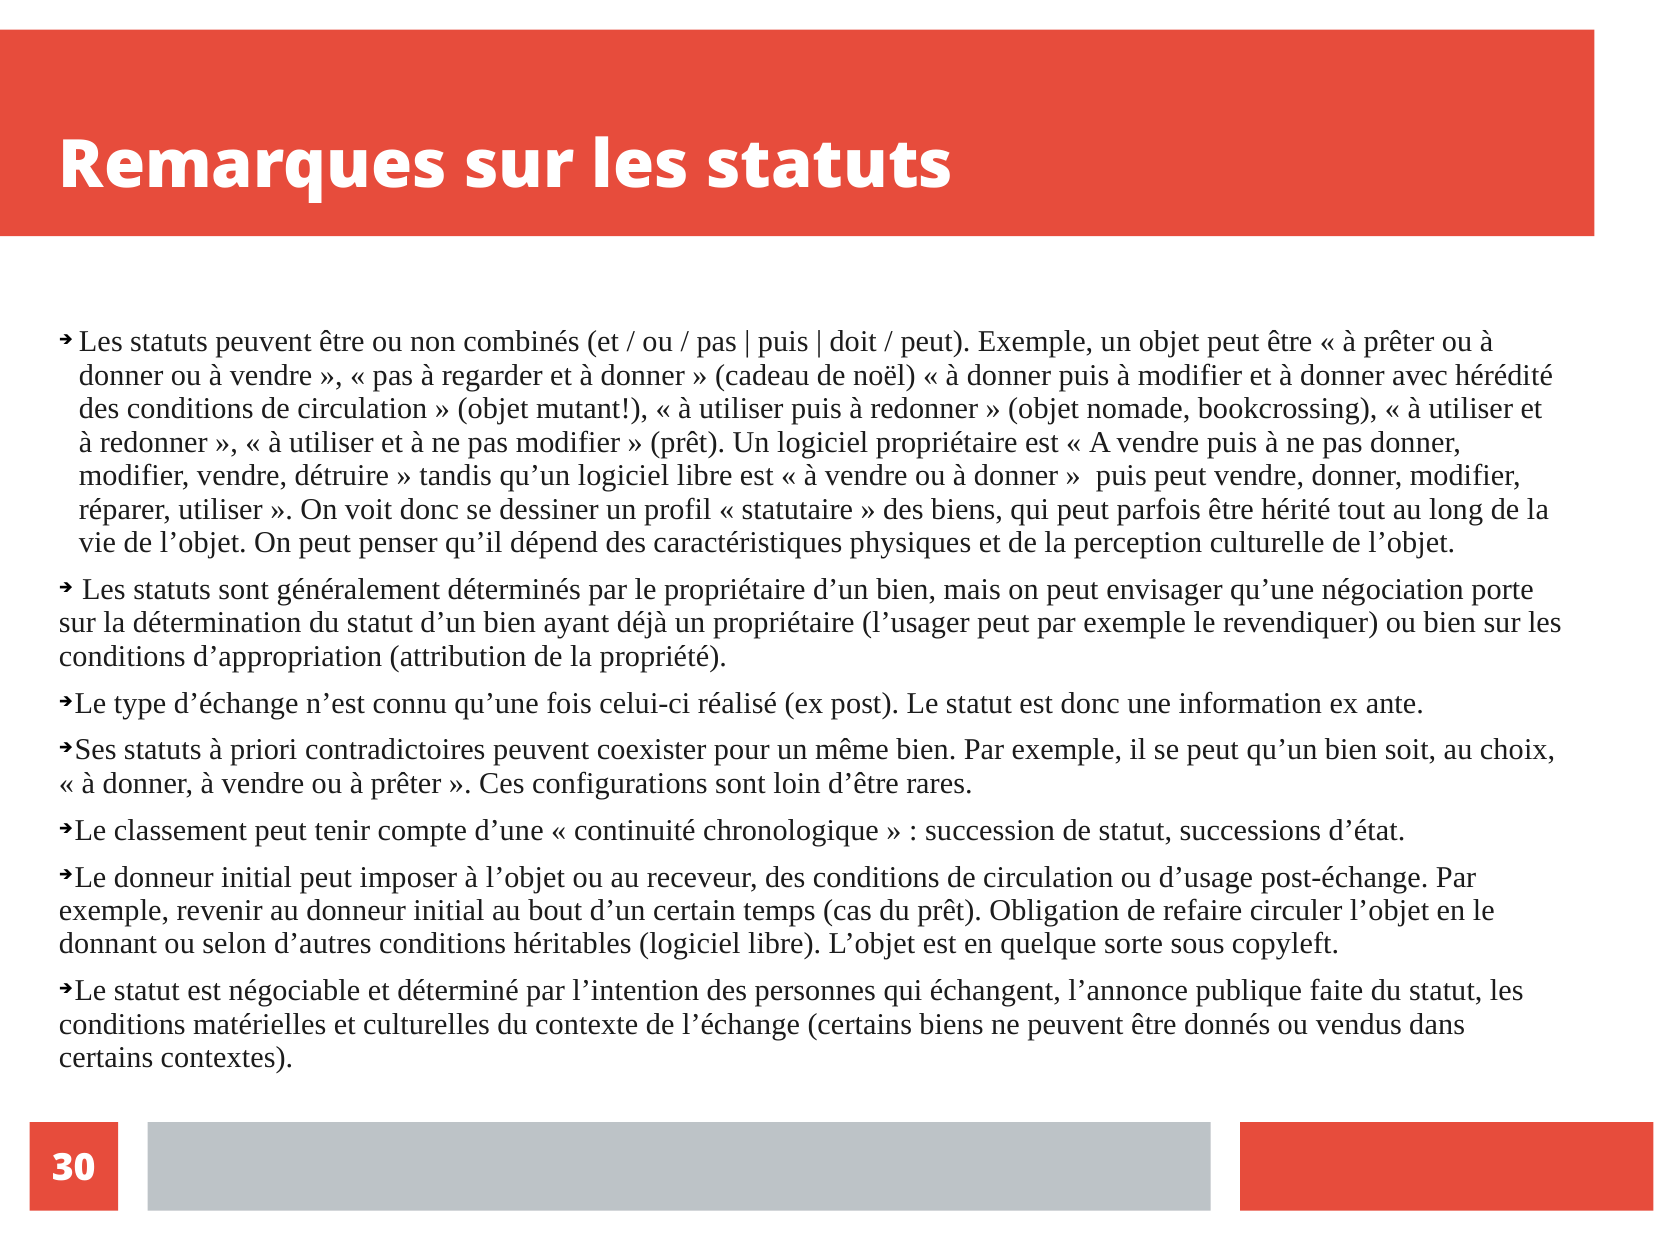

# Remarques sur les statuts
Les statuts peuvent être ou non combinés (et / ou / pas | puis | doit / peut). Exemple, un objet peut être « à prêter ou à donner ou à vendre », « pas à regarder et à donner » (cadeau de noël) « à donner puis à modifier et à donner avec hérédité des conditions de circulation » (objet mutant!), « à utiliser puis à redonner » (objet nomade, bookcrossing), « à utiliser et à redonner », « à utiliser et à ne pas modifier » (prêt). Un logiciel propriétaire est « A vendre puis à ne pas donner, modifier, vendre, détruire » tandis qu’un logiciel libre est « à vendre ou à donner » puis peut vendre, donner, modifier, réparer, utiliser ». On voit donc se dessiner un profil « statutaire » des biens, qui peut parfois être hérité tout au long de la vie de l’objet. On peut penser qu’il dépend des caractéristiques physiques et de la perception culturelle de l’objet.
 Les statuts sont généralement déterminés par le propriétaire d’un bien, mais on peut envisager qu’une négociation porte sur la détermination du statut d’un bien ayant déjà un propriétaire (l’usager peut par exemple le revendiquer) ou bien sur les conditions d’appropriation (attribution de la propriété).
 Le type d’échange n’est connu qu’une fois celui-ci réalisé (ex post). Le statut est donc une information ex ante.
 Ses statuts à priori contradictoires peuvent coexister pour un même bien. Par exemple, il se peut qu’un bien soit, au choix, « à donner, à vendre ou à prêter ». Ces configurations sont loin d’être rares.
 Le classement peut tenir compte d’une « continuité chronologique » : succession de statut, successions d’état.
 Le donneur initial peut imposer à l’objet ou au receveur, des conditions de circulation ou d’usage post-échange. Par exemple, revenir au donneur initial au bout d’un certain temps (cas du prêt). Obligation de refaire circuler l’objet en le donnant ou selon d’autres conditions héritables (logiciel libre). L’objet est en quelque sorte sous copyleft.
 Le statut est négociable et déterminé par l’intention des personnes qui échangent, l’annonce publique faite du statut, les conditions matérielles et culturelles du contexte de l’échange (certains biens ne peuvent être donnés ou vendus dans certains contextes).
30